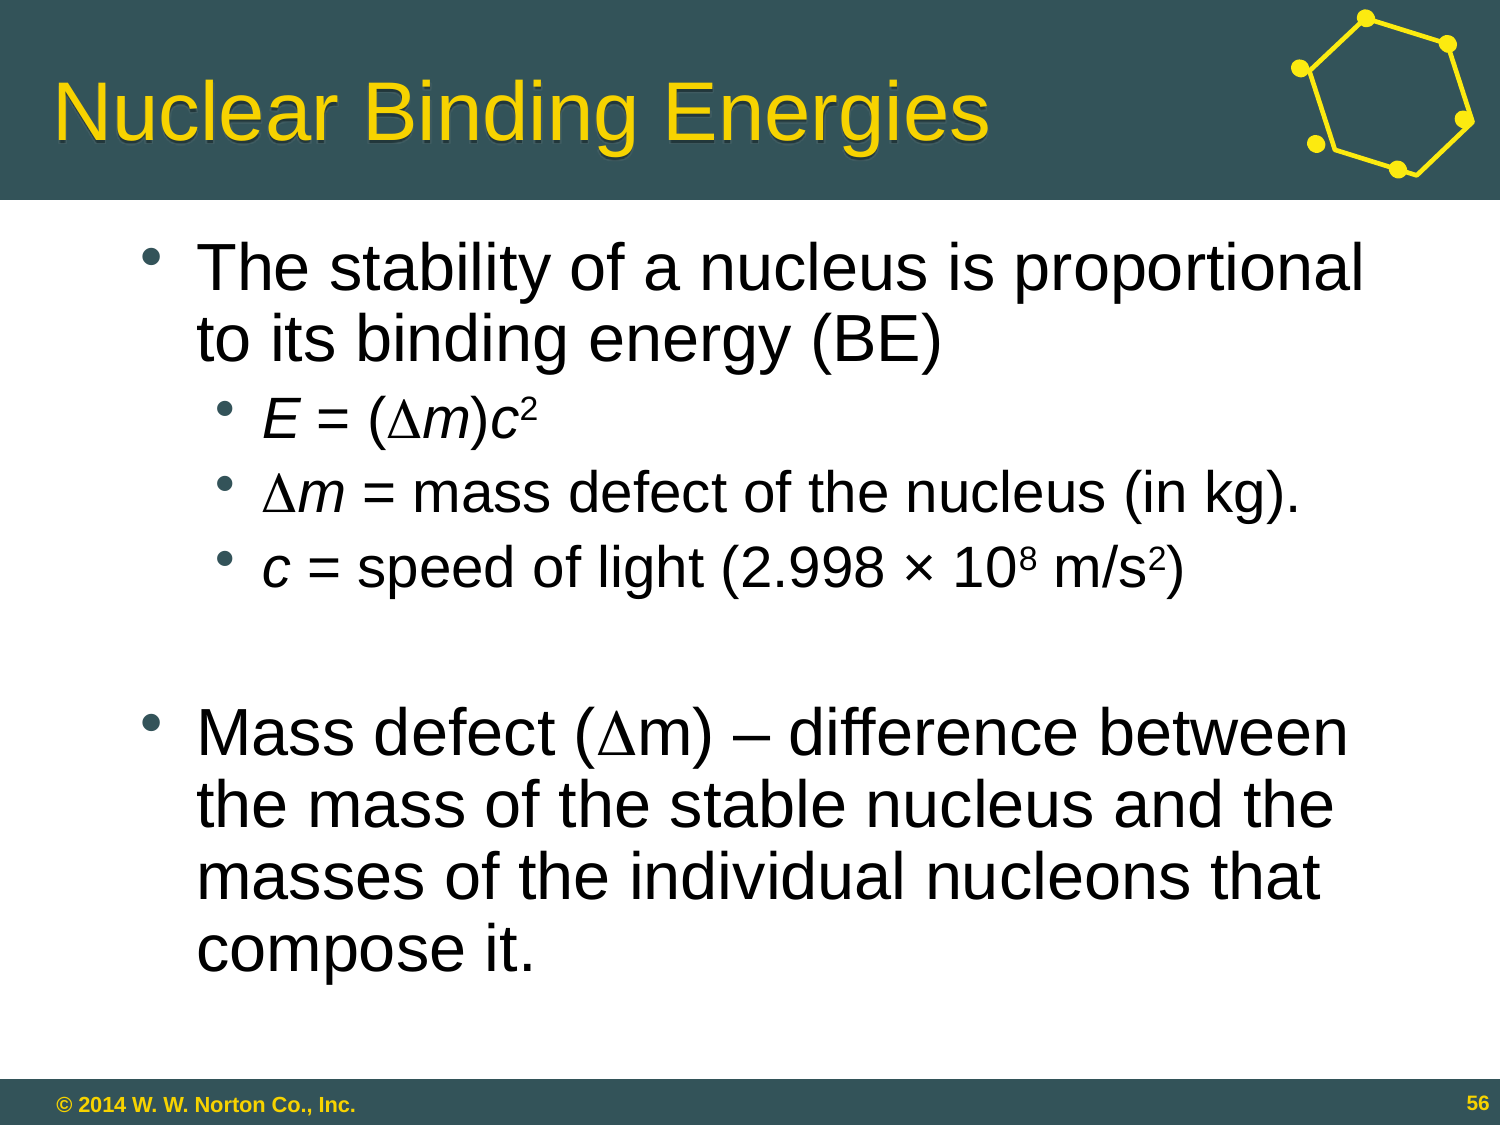

# Nuclear Binding Energies
The stability of a nucleus is proportional to its binding energy (BE)
E = (m)c2
m = mass defect of the nucleus (in kg).
c = speed of light (2.998 × 108 m/s2)
Mass defect (m) – difference between the mass of the stable nucleus and the masses of the individual nucleons that compose it.